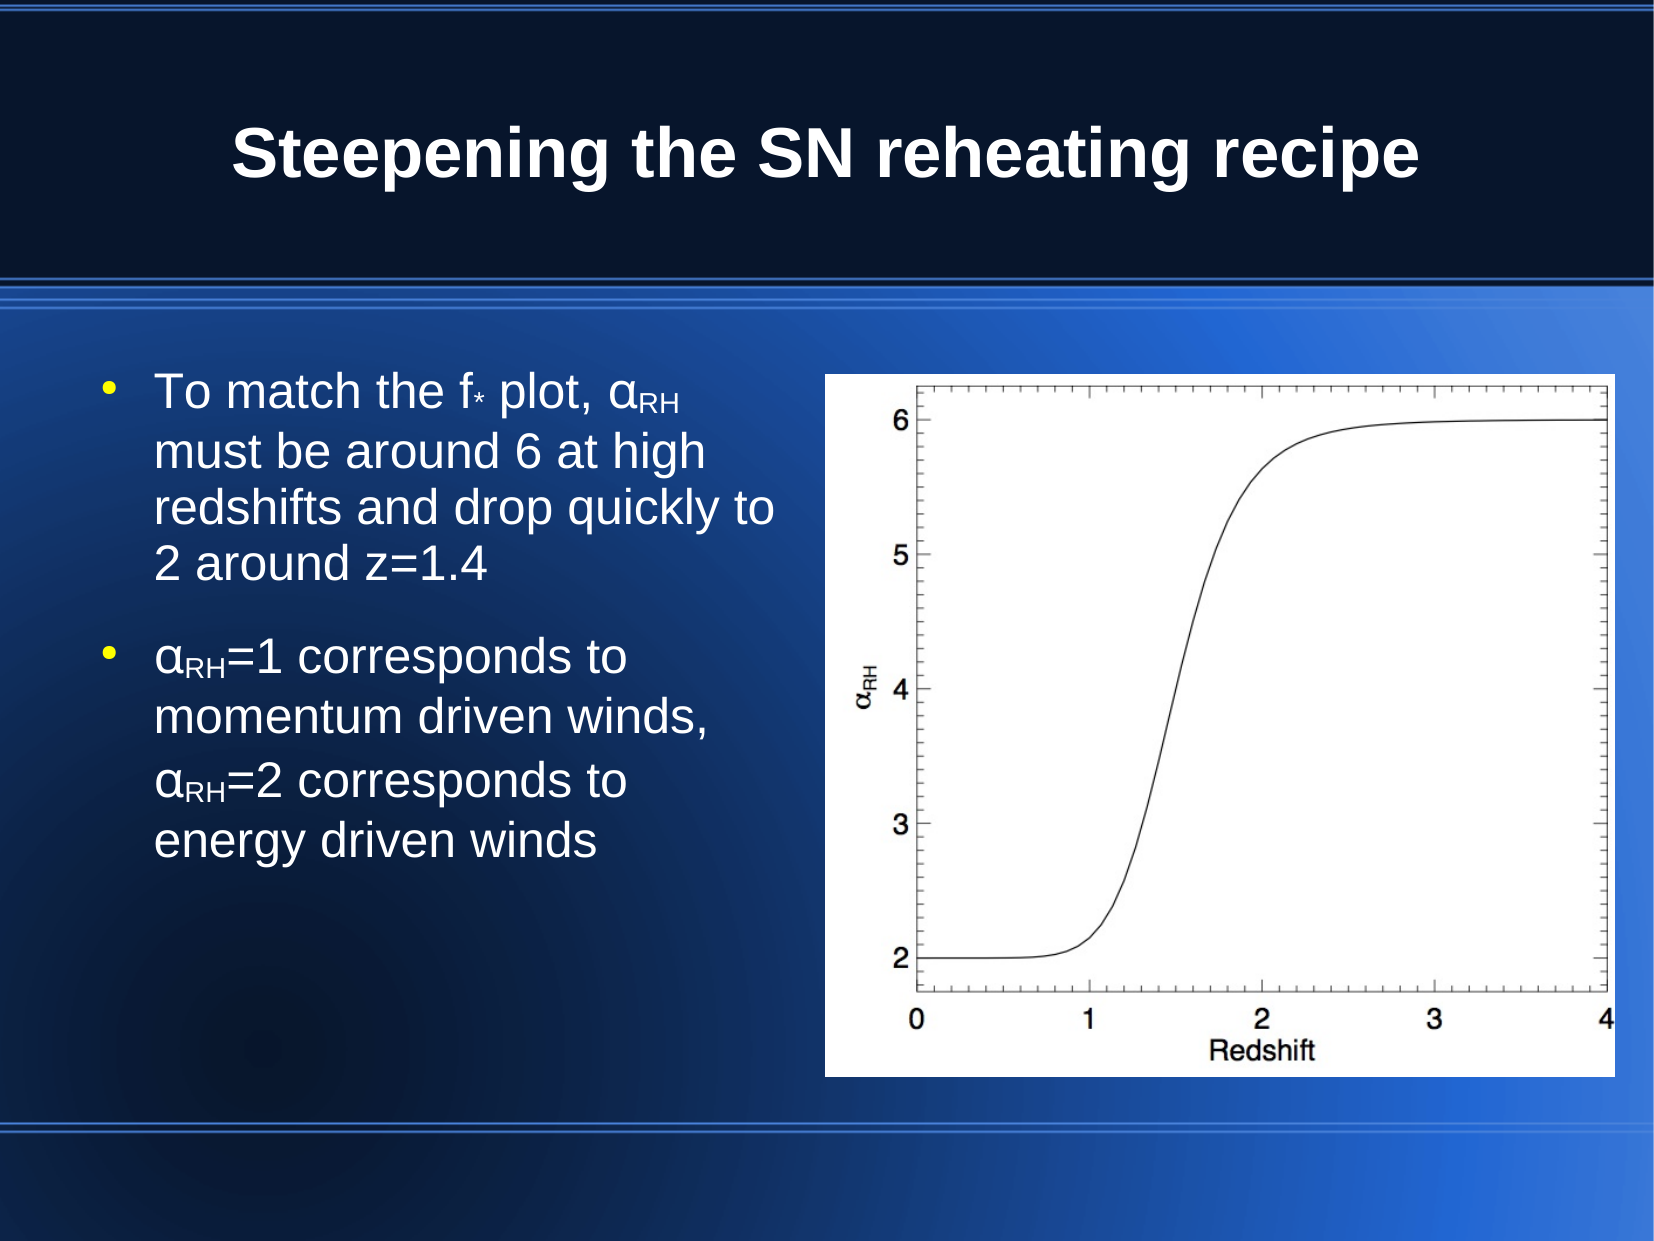

# Steepening the SN reheating recipe
To match the f* plot, αRH must be around 6 at high redshifts and drop quickly to 2 around z=1.4
αRH=1 corresponds to momentum driven winds, αRH=2 corresponds to energy driven winds